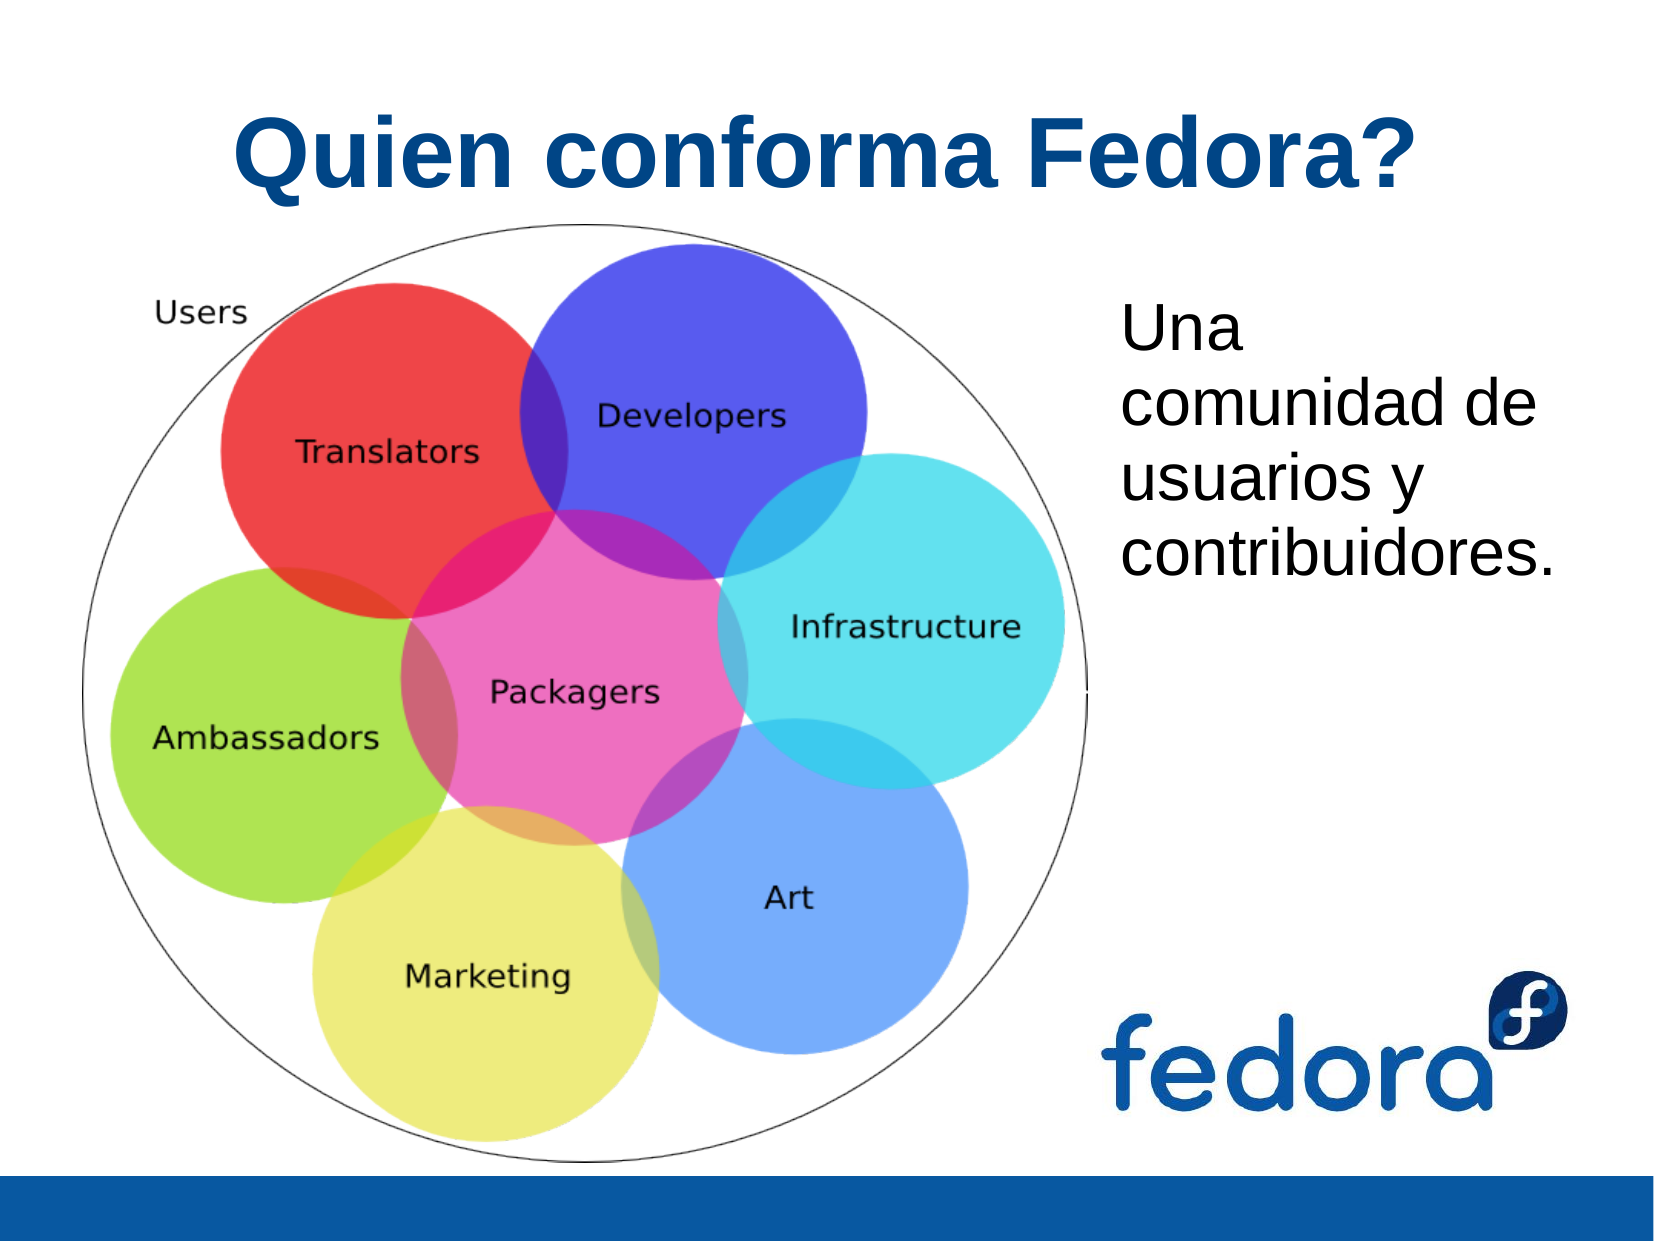

# Quien conforma Fedora?
Una comunidad de usuarios y contribuidores.